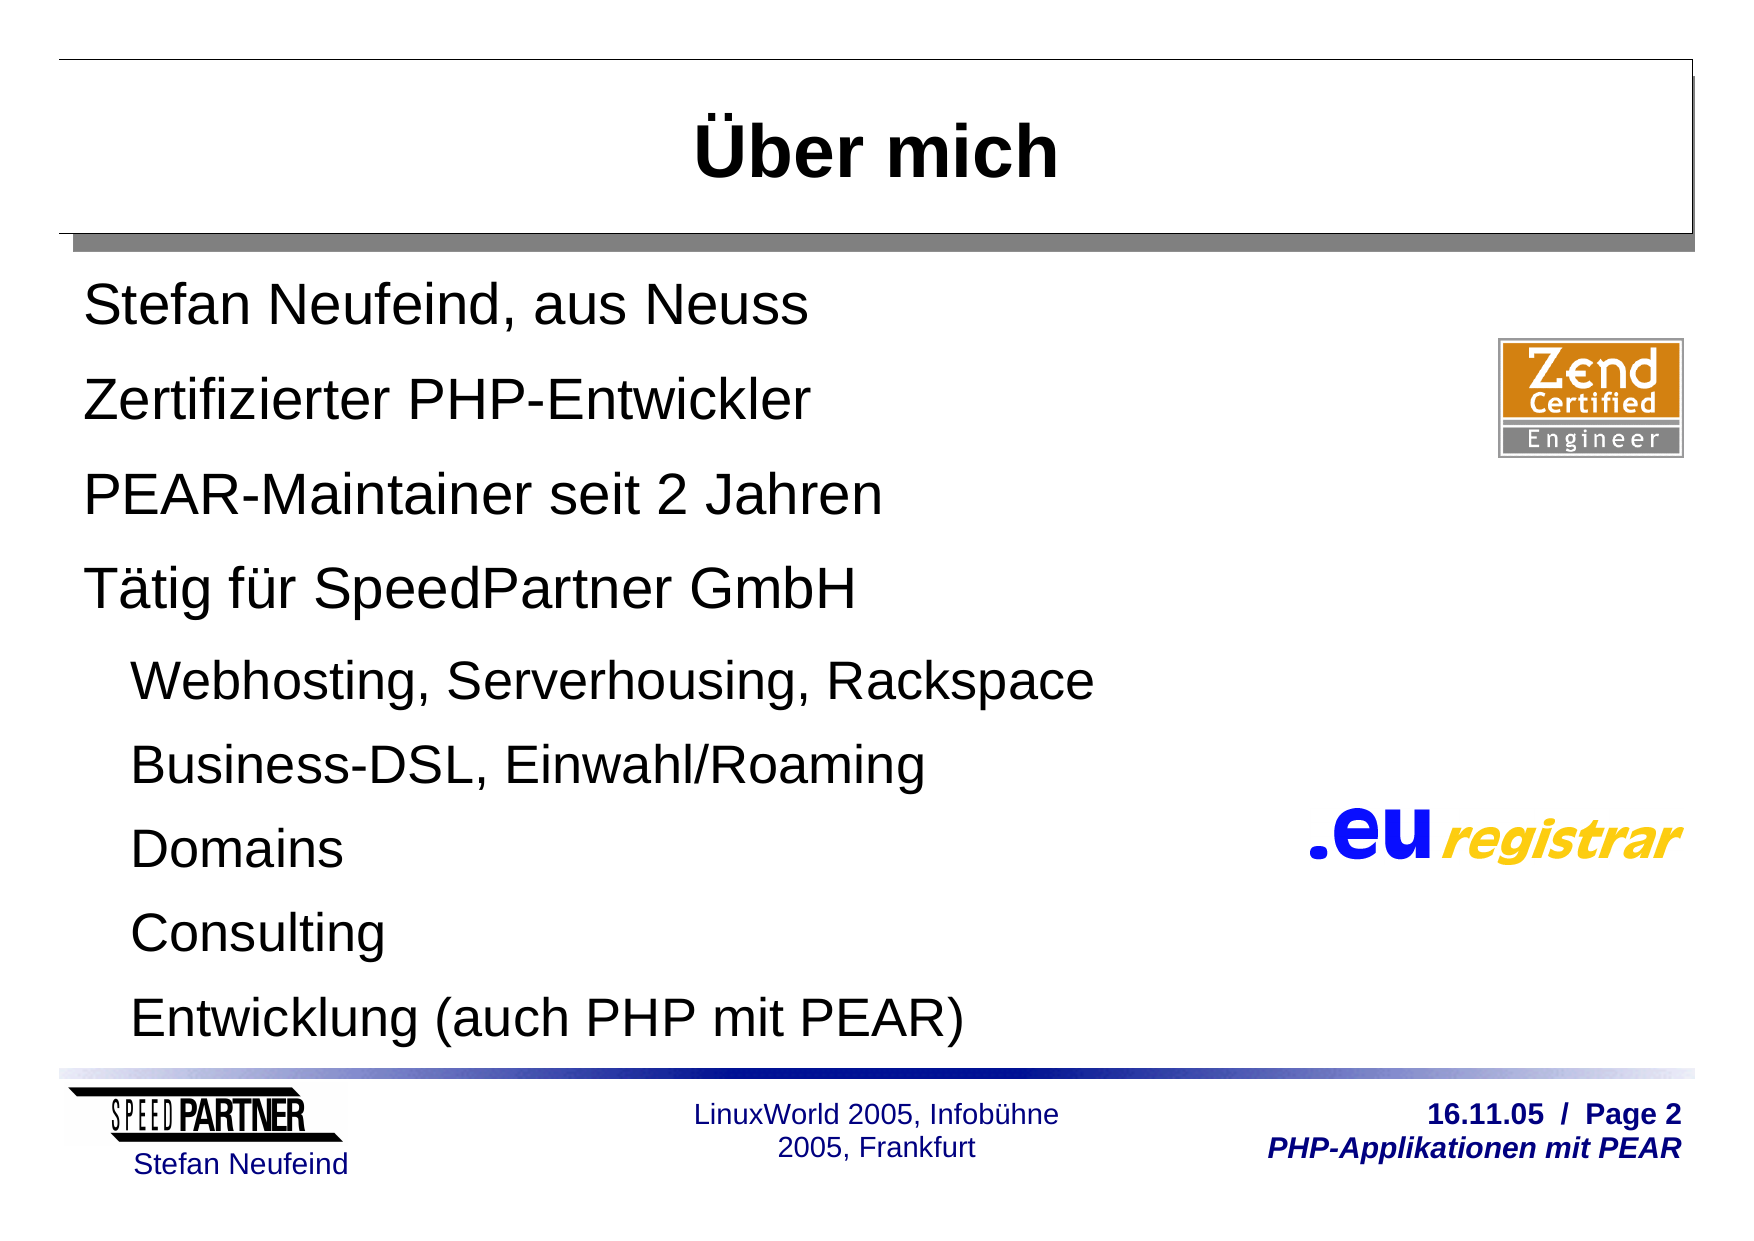

# Über mich
Stefan Neufeind, aus Neuss
Zertifizierter PHP-Entwickler
PEAR-Maintainer seit 2 Jahren
Tätig für SpeedPartner GmbH
Webhosting, Serverhousing, Rackspace
Business-DSL, Einwahl/Roaming
Domains
Consulting
Entwicklung (auch PHP mit PEAR)